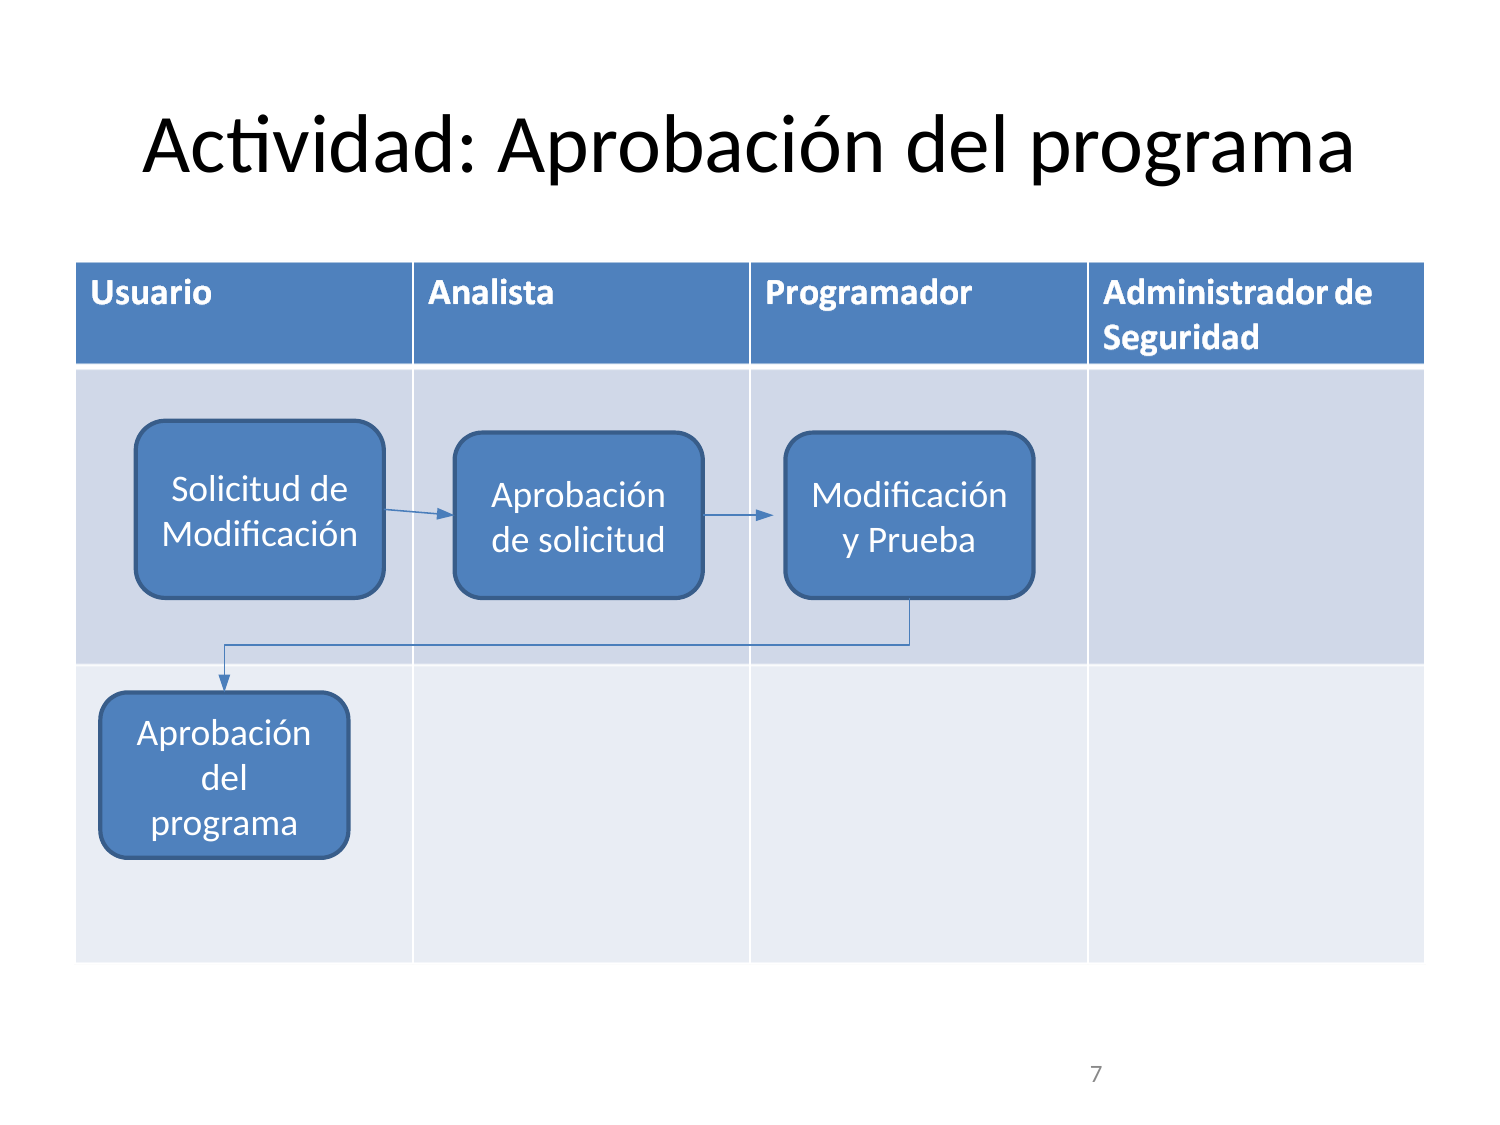

# Actividad: Aprobación del programa
Solicitud de Modificación
Aprobación de solicitud
Modificación y Prueba
Aprobación del programa